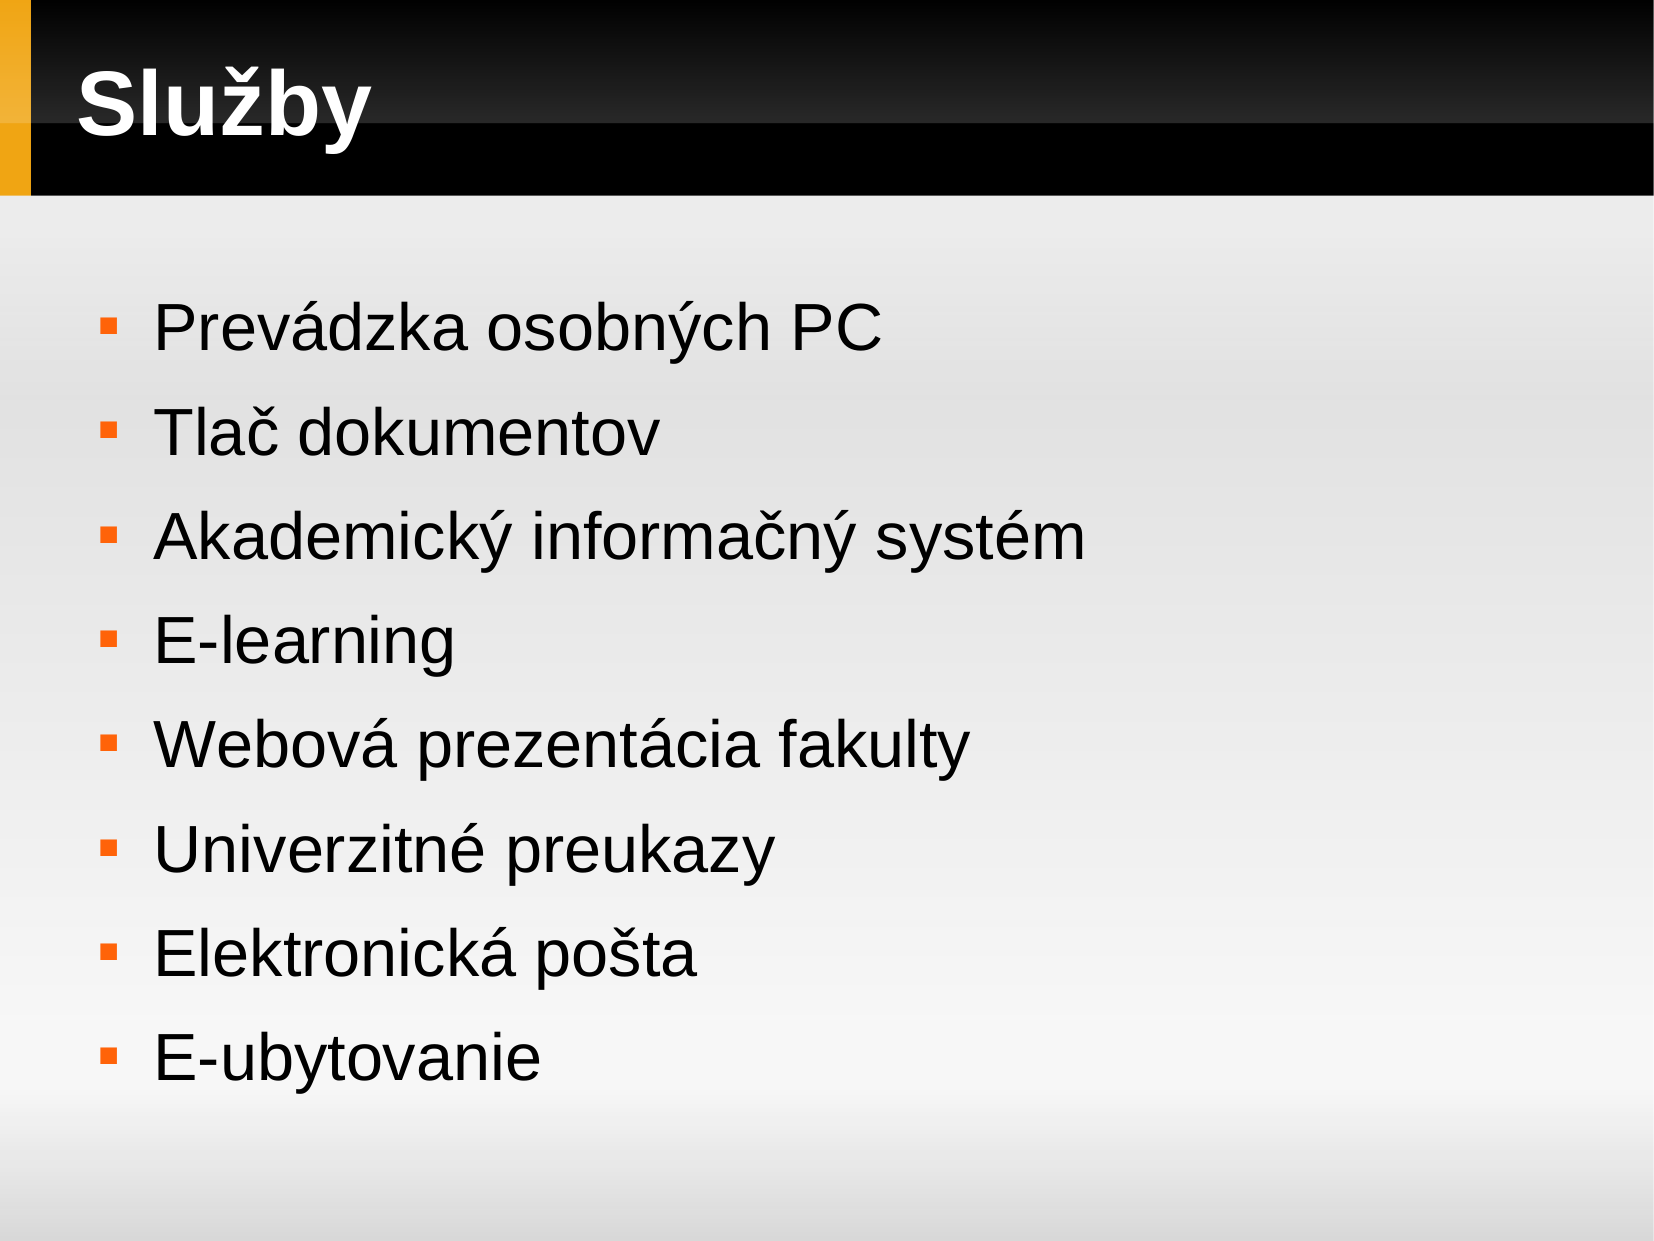

# Služby
Prevádzka osobných PC
Tlač dokumentov
Akademický informačný systém
E-learning
Webová prezentácia fakulty
Univerzitné preukazy
Elektronická pošta
E-ubytovanie